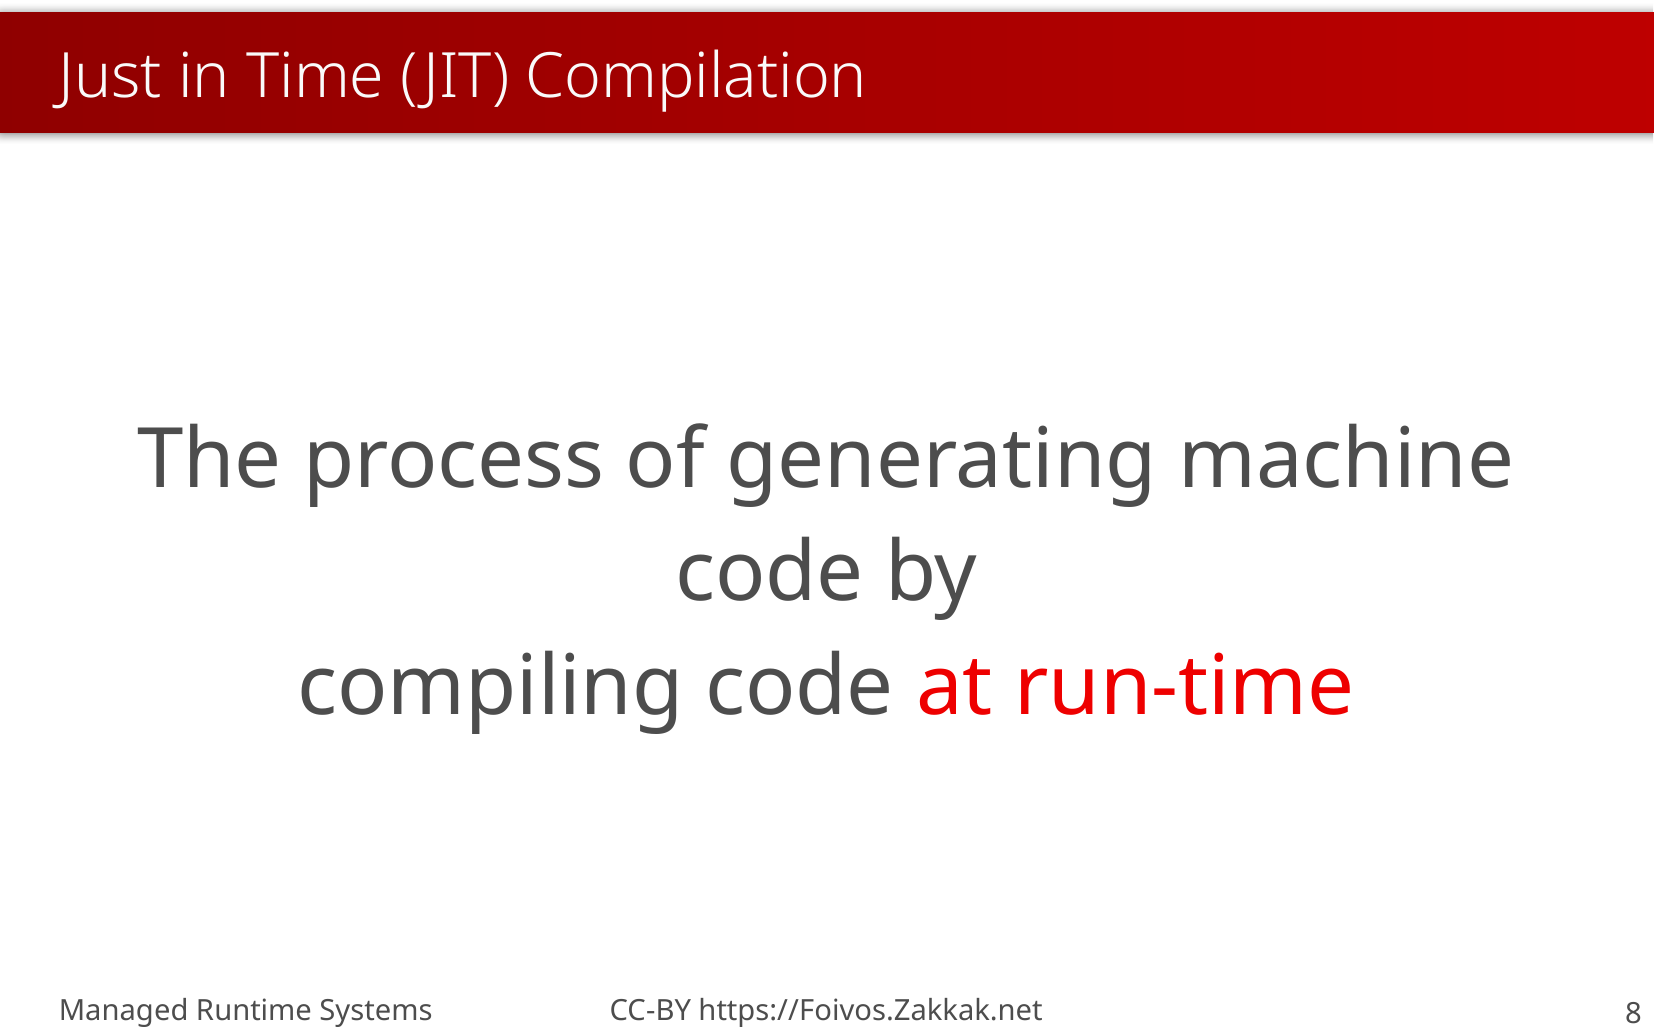

# Just in Time (JIT) Compilation
The process of generating machine code by
compiling code at run-time
Managed Runtime Systems
CC-BY https://Foivos.Zakkak.net
8